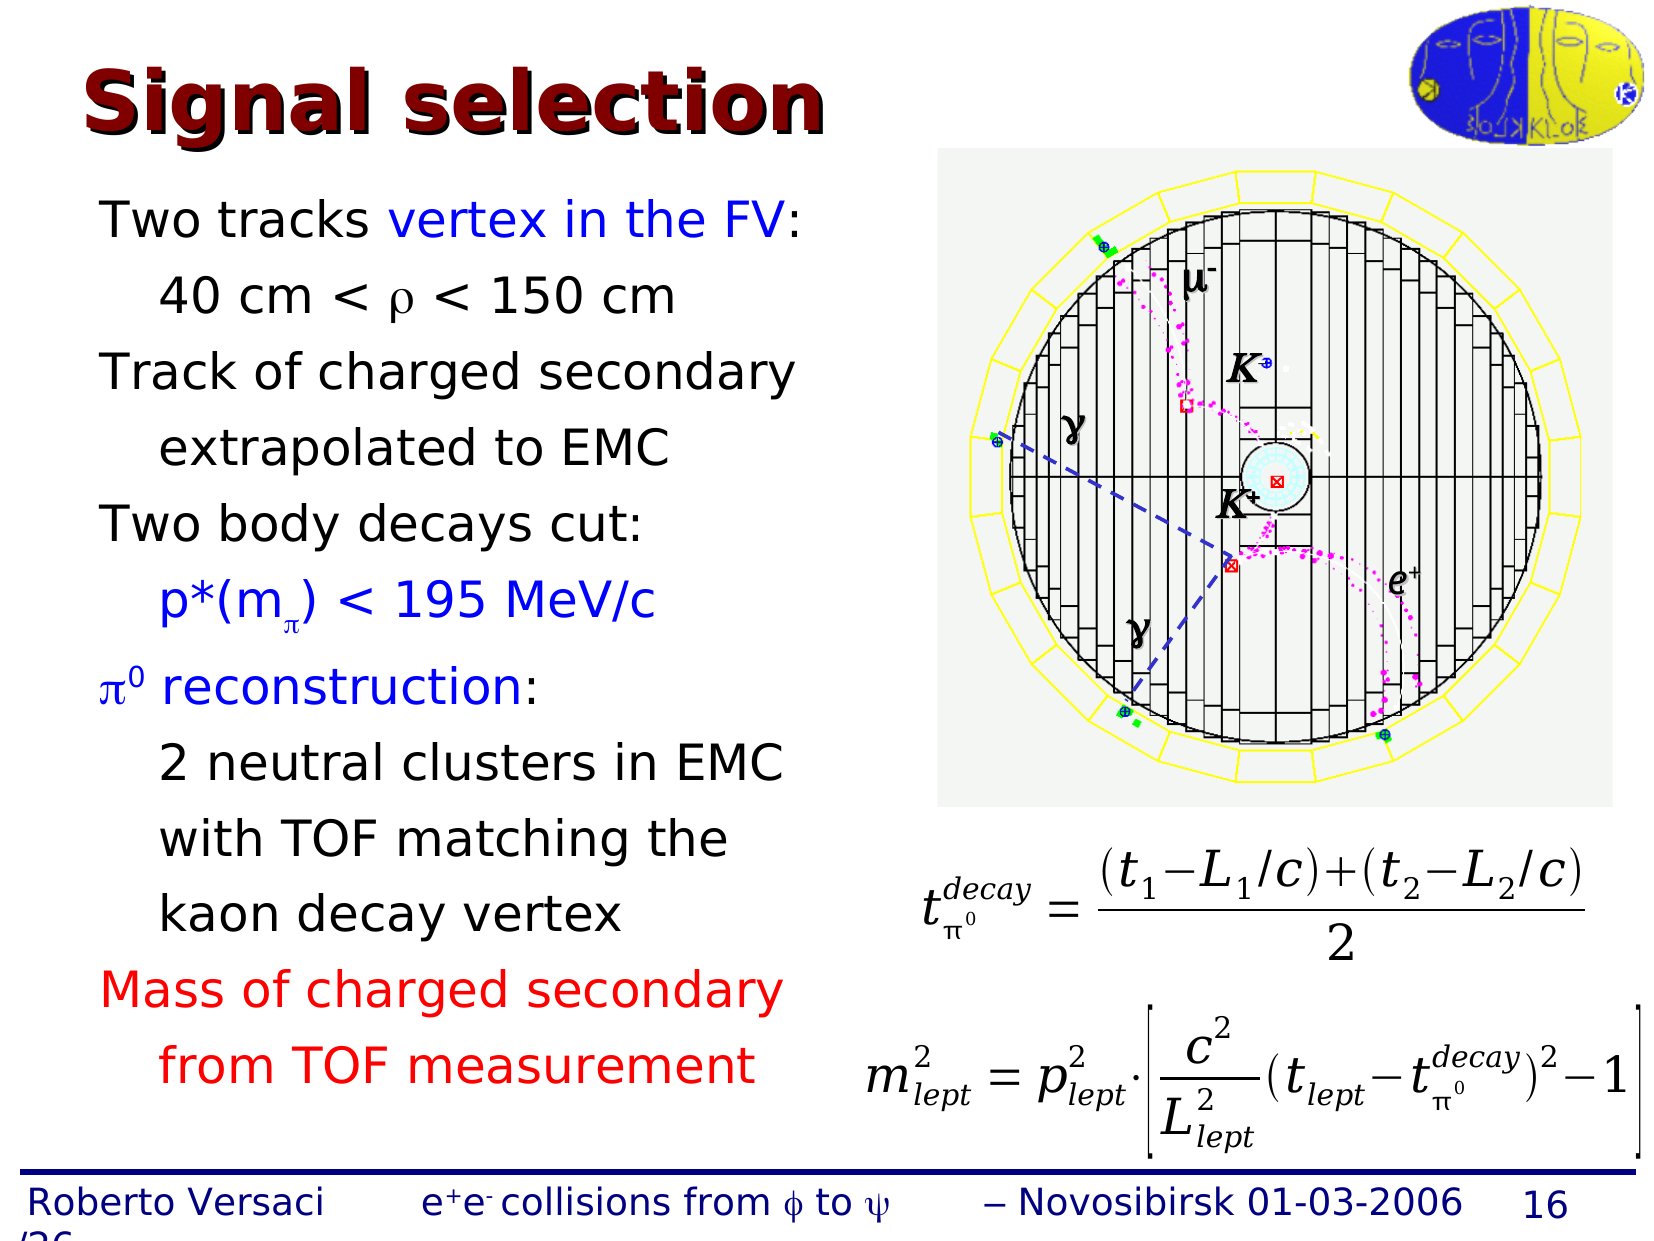

Signal selection




e+

 Two tracks vertex in the FV:
	40 cm < r < 150 cm
 Track of charged secondary
	extrapolated to EMC
 Two body decays cut:
	p*(mp) < 195 MeV/c
 p0 reconstruction:
	2 neutral clusters in EMC
	with TOF matching the
	kaon decay vertex
 Mass of charged secondary
	from TOF measurement
16